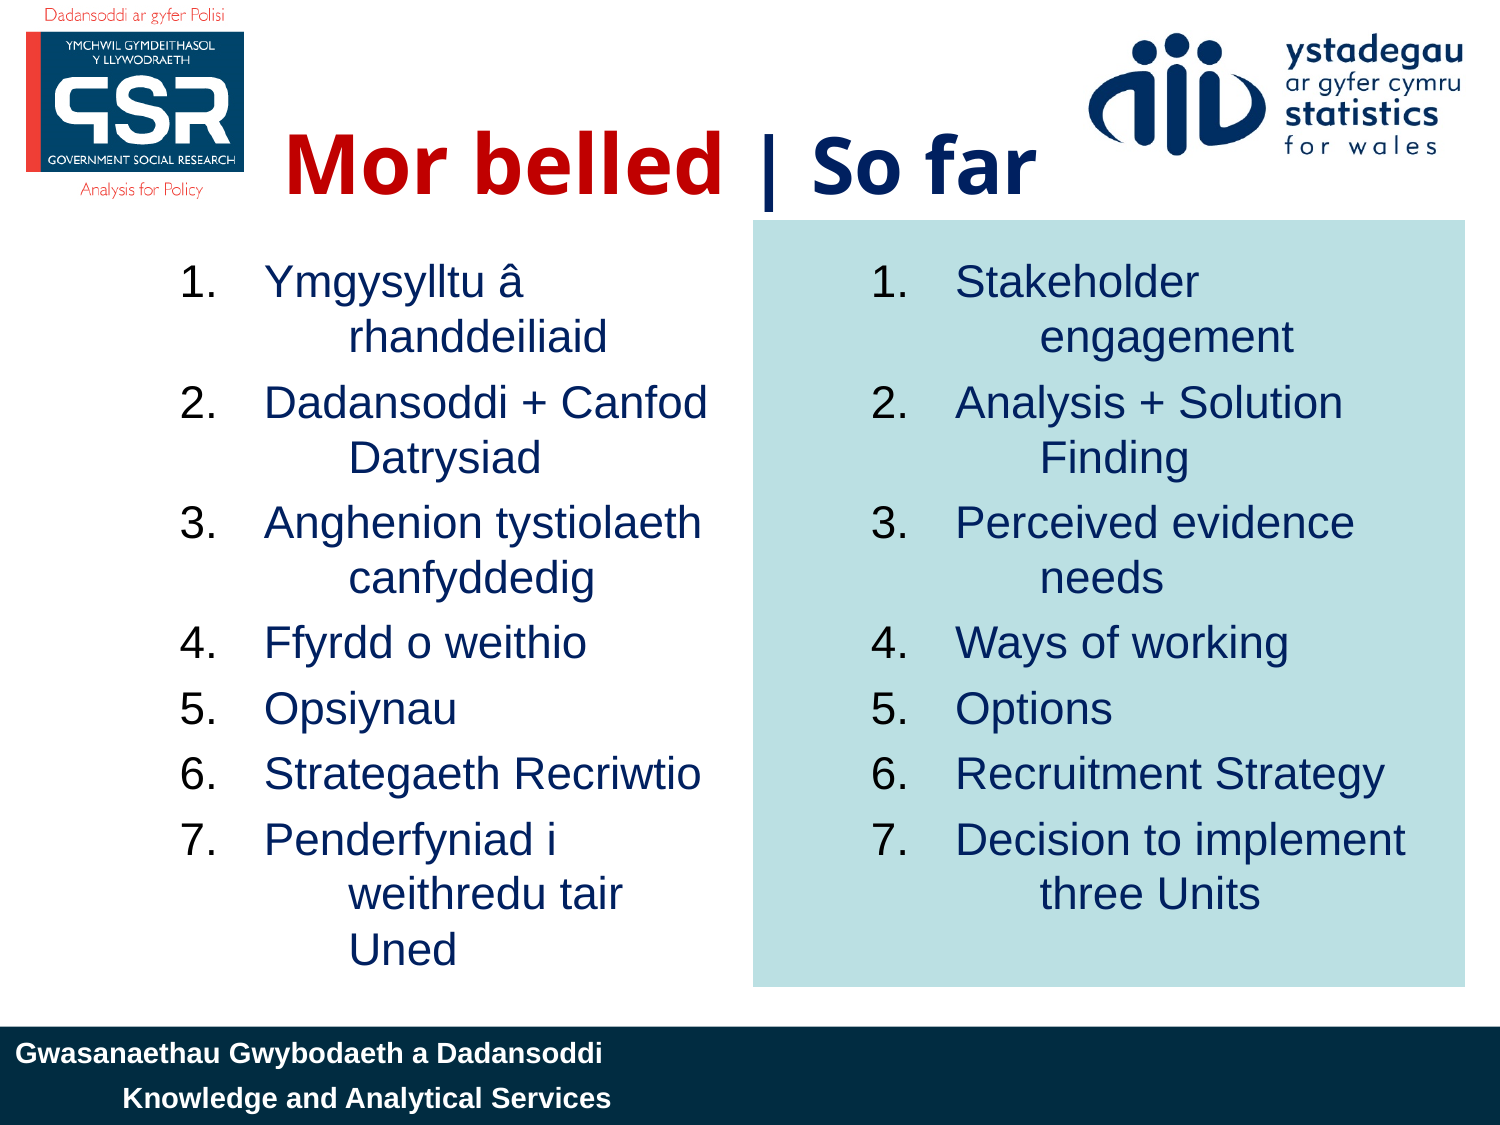

# Mor belled | So far
| |
| --- |
Ymgysylltu â rhanddeiliaid
Dadansoddi + Canfod Datrysiad
Anghenion tystiolaeth canfyddedig
Ffyrdd o weithio
Opsiynau
Strategaeth Recriwtio
Penderfyniad i weithredu tair Uned
Stakeholder engagement
Analysis + Solution Finding
Perceived evidence needs
Ways of working
Options
Recruitment Strategy
Decision to implement three Units
Gwasanaethau Gwybodaeth a Dadansoddi
Knowledge and Analytical Services